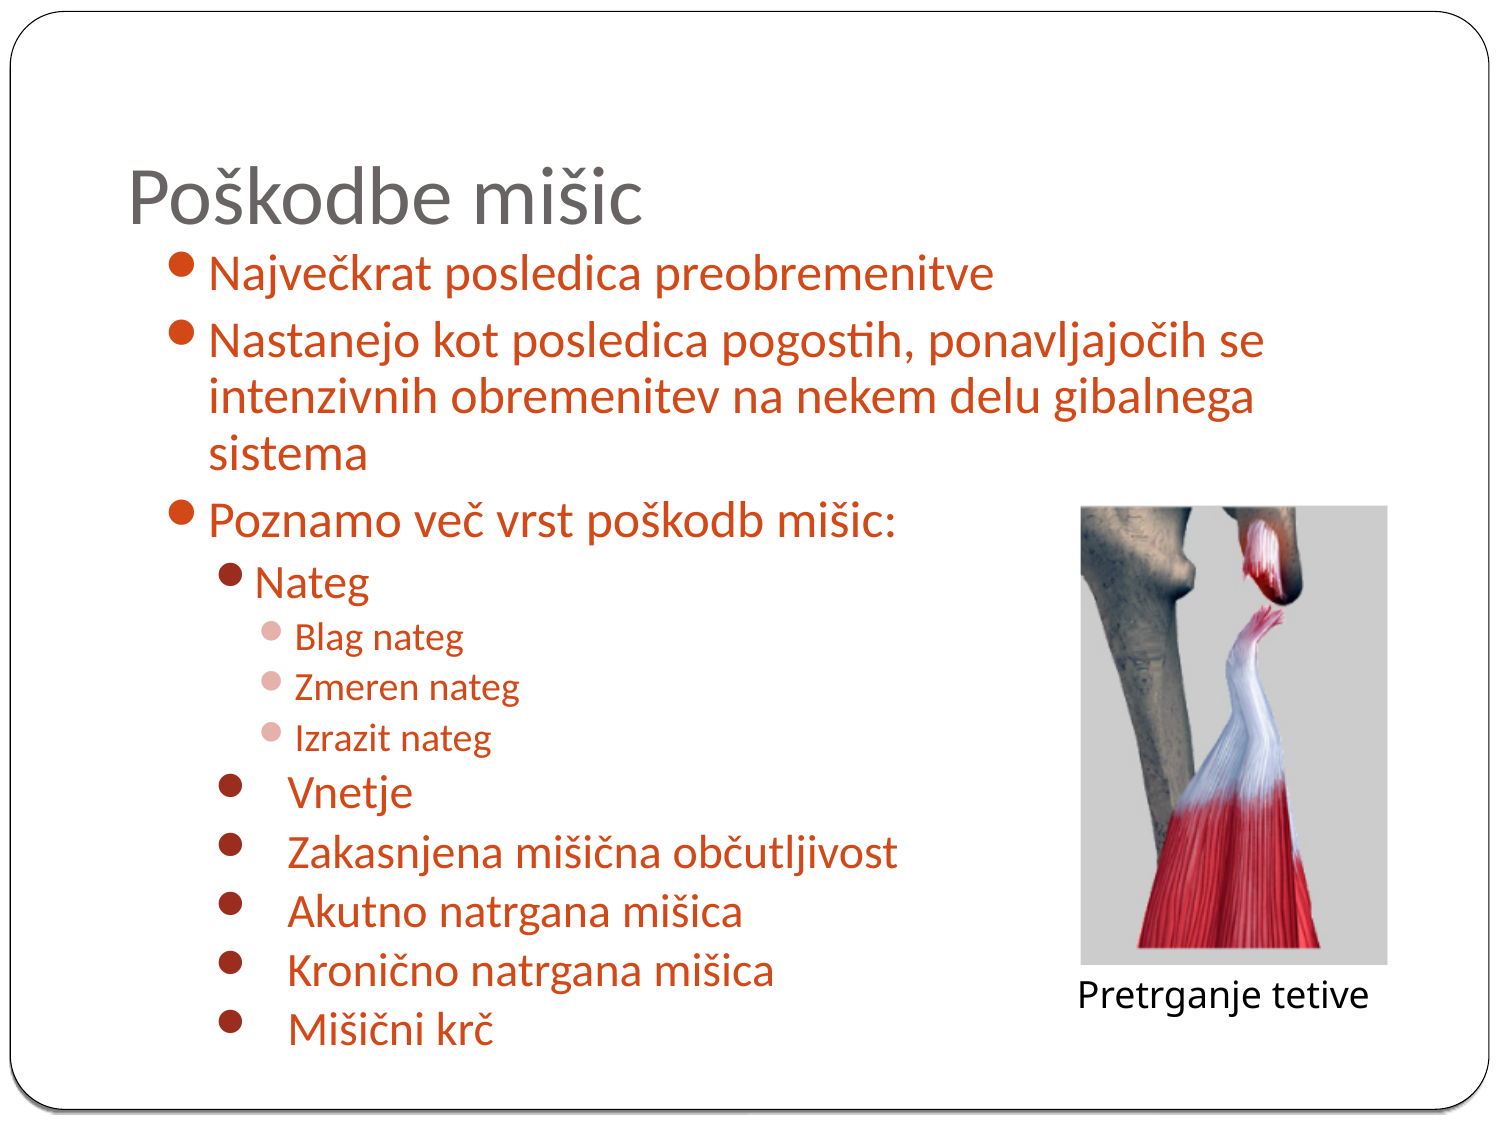

# Poškodbe mišic
Največkrat posledica preobremenitve
Nastanejo kot posledica pogostih, ponavljajočih se intenzivnih obremenitev na nekem delu gibalnega sistema
Poznamo več vrst poškodb mišic:
Nateg
Blag nateg
Zmeren nateg
Izrazit nateg
Vnetje
Zakasnjena mišična občutljivost
Akutno natrgana mišica
Kronično natrgana mišica
Mišični krč
Pretrganje tetive